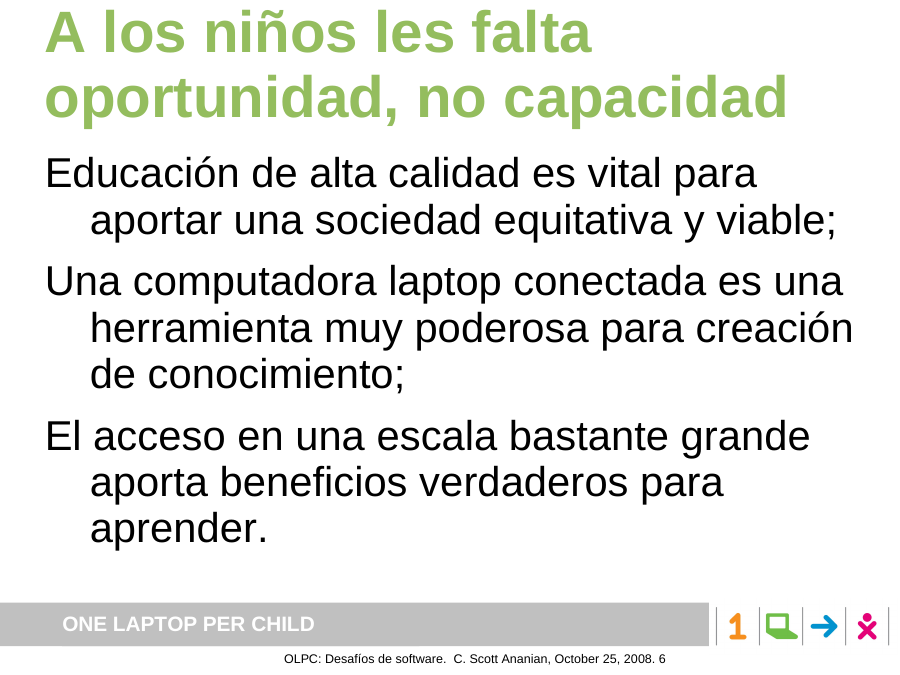

# A los niños les falta oportunidad, no capacidad
Educación de alta calidad es vital para aportar una sociedad equitativa y viable;
Una computadora laptop conectada es una herramienta muy poderosa para creación de conocimiento;
El acceso en una escala bastante grande aporta beneficios verdaderos para aprender.